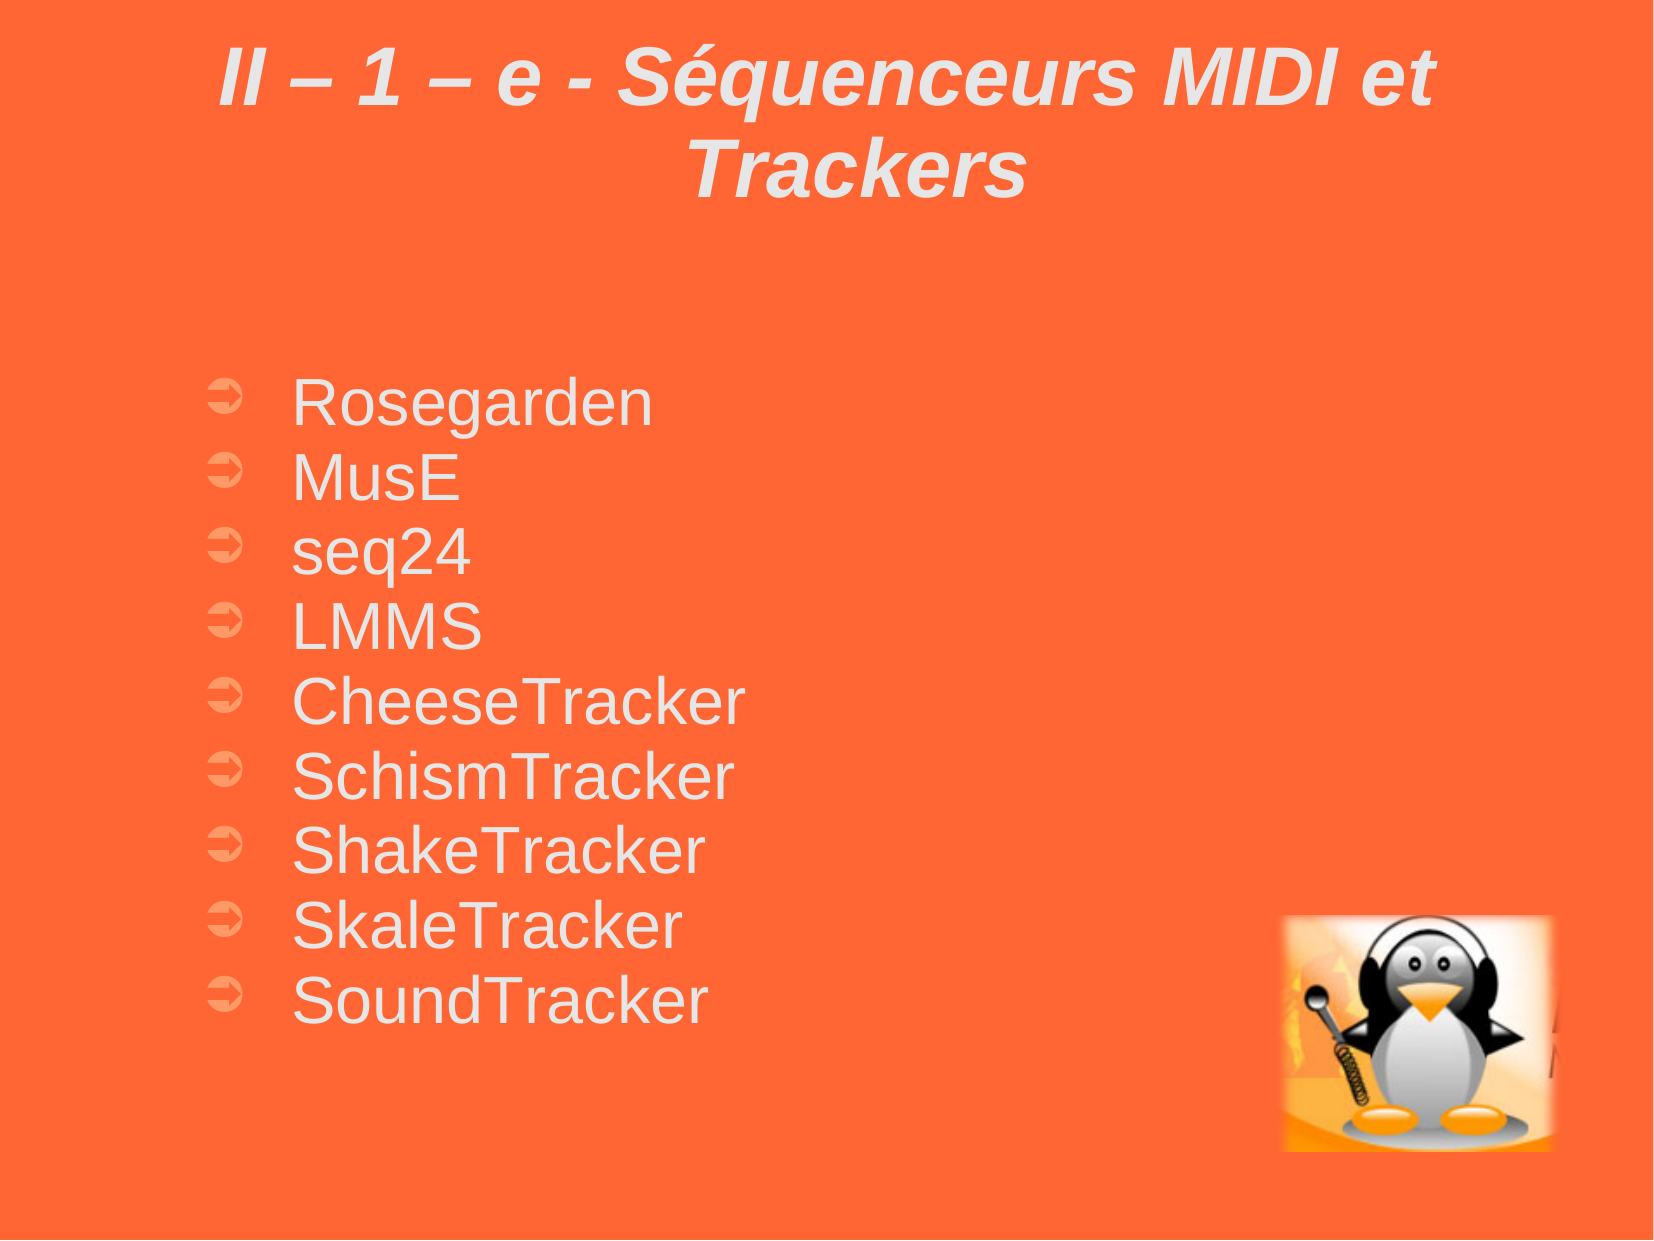

# II – 1 – e - Séquenceurs MIDI et Trackers
 Rosegarden
 MusE
 seq24
 LMMS
 CheeseTracker
 SchismTracker
 ShakeTracker
 SkaleTracker
 SoundTracker